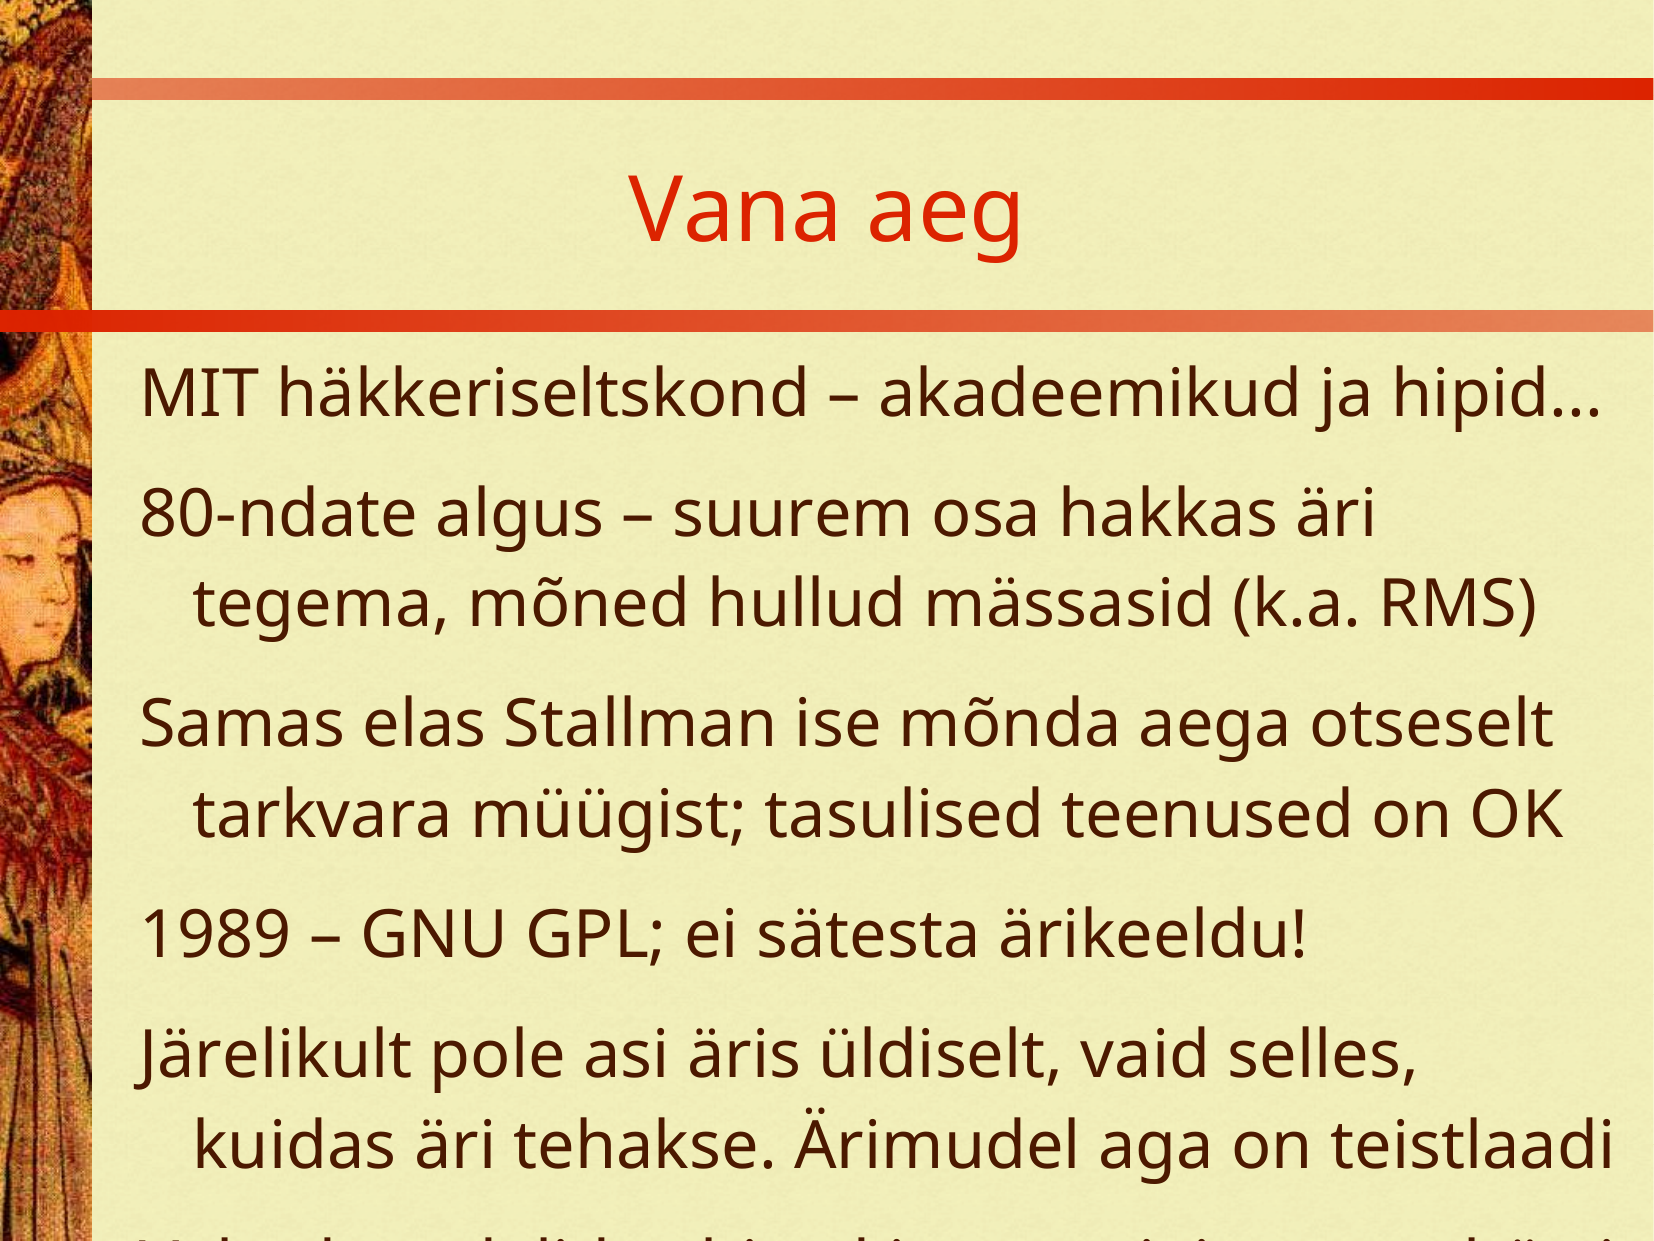

# Vana aeg
MIT häkkeriseltskond – akadeemikud ja hipid...
80-ndate algus – suurem osa hakkas äri tegema, mõned hullud mässasid (k.a. RMS)
Samas elas Stallman ise mõnda aega otseselt tarkvara müügist; tasulised teenused on OK
1989 – GNU GPL; ei sätesta ärikeeldu!
Järelikult pole asi äris üldiselt, vaid selles, kuidas äri tehakse. Ärimudel aga on teistlaadi
Vabad mudelid sobivad internetiajastusse hästi